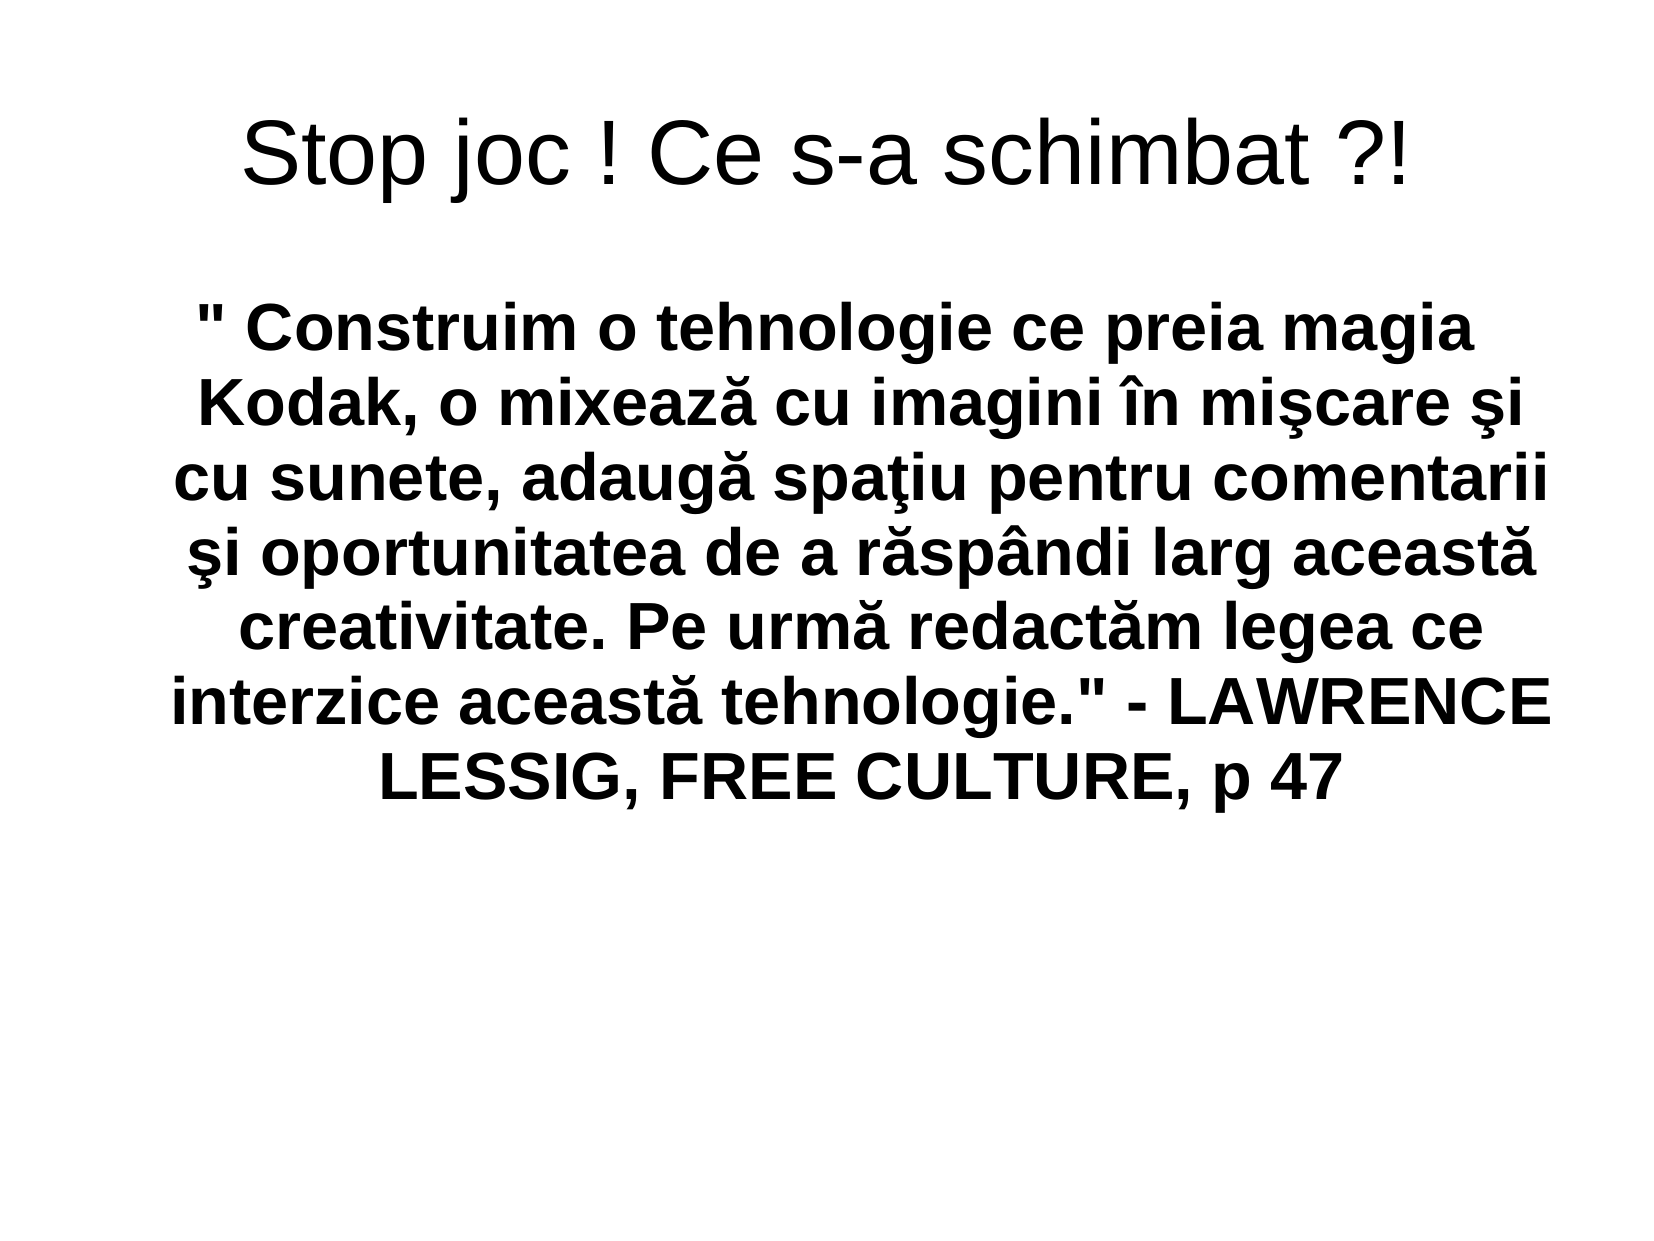

# Stop joc ! Ce s-a schimbat ?!
" Construim o tehnologie ce preia magia Kodak, o mixează cu imagini în mişcare şi cu sunete, adaugă spaţiu pentru comentarii şi oportunitatea de a răspândi larg această creativitate. Pe urmă redactăm legea ce interzice această tehnologie." - LAWRENCE LESSIG, FREE CULTURE, p 47